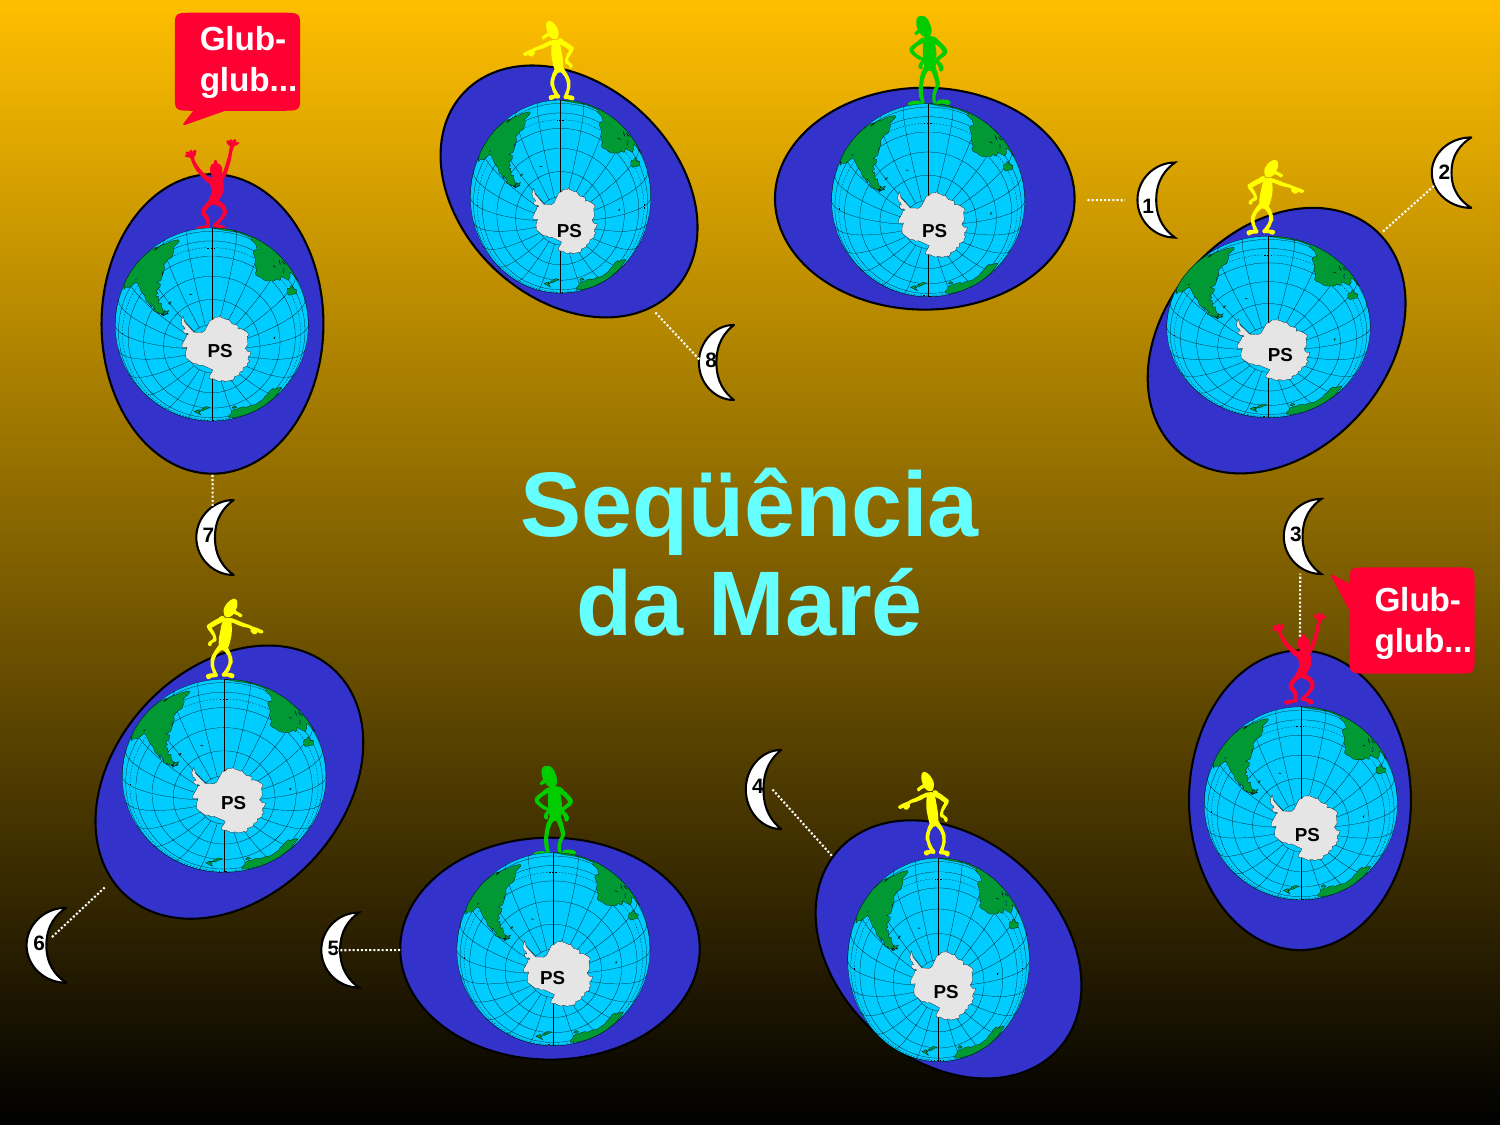

Glub-
glub...
PS
7
PS
8
1
PS
2
PS
# Seqüência da Maré
3
Glub-
glub...
PS
PS
6
4
PS
5
PS